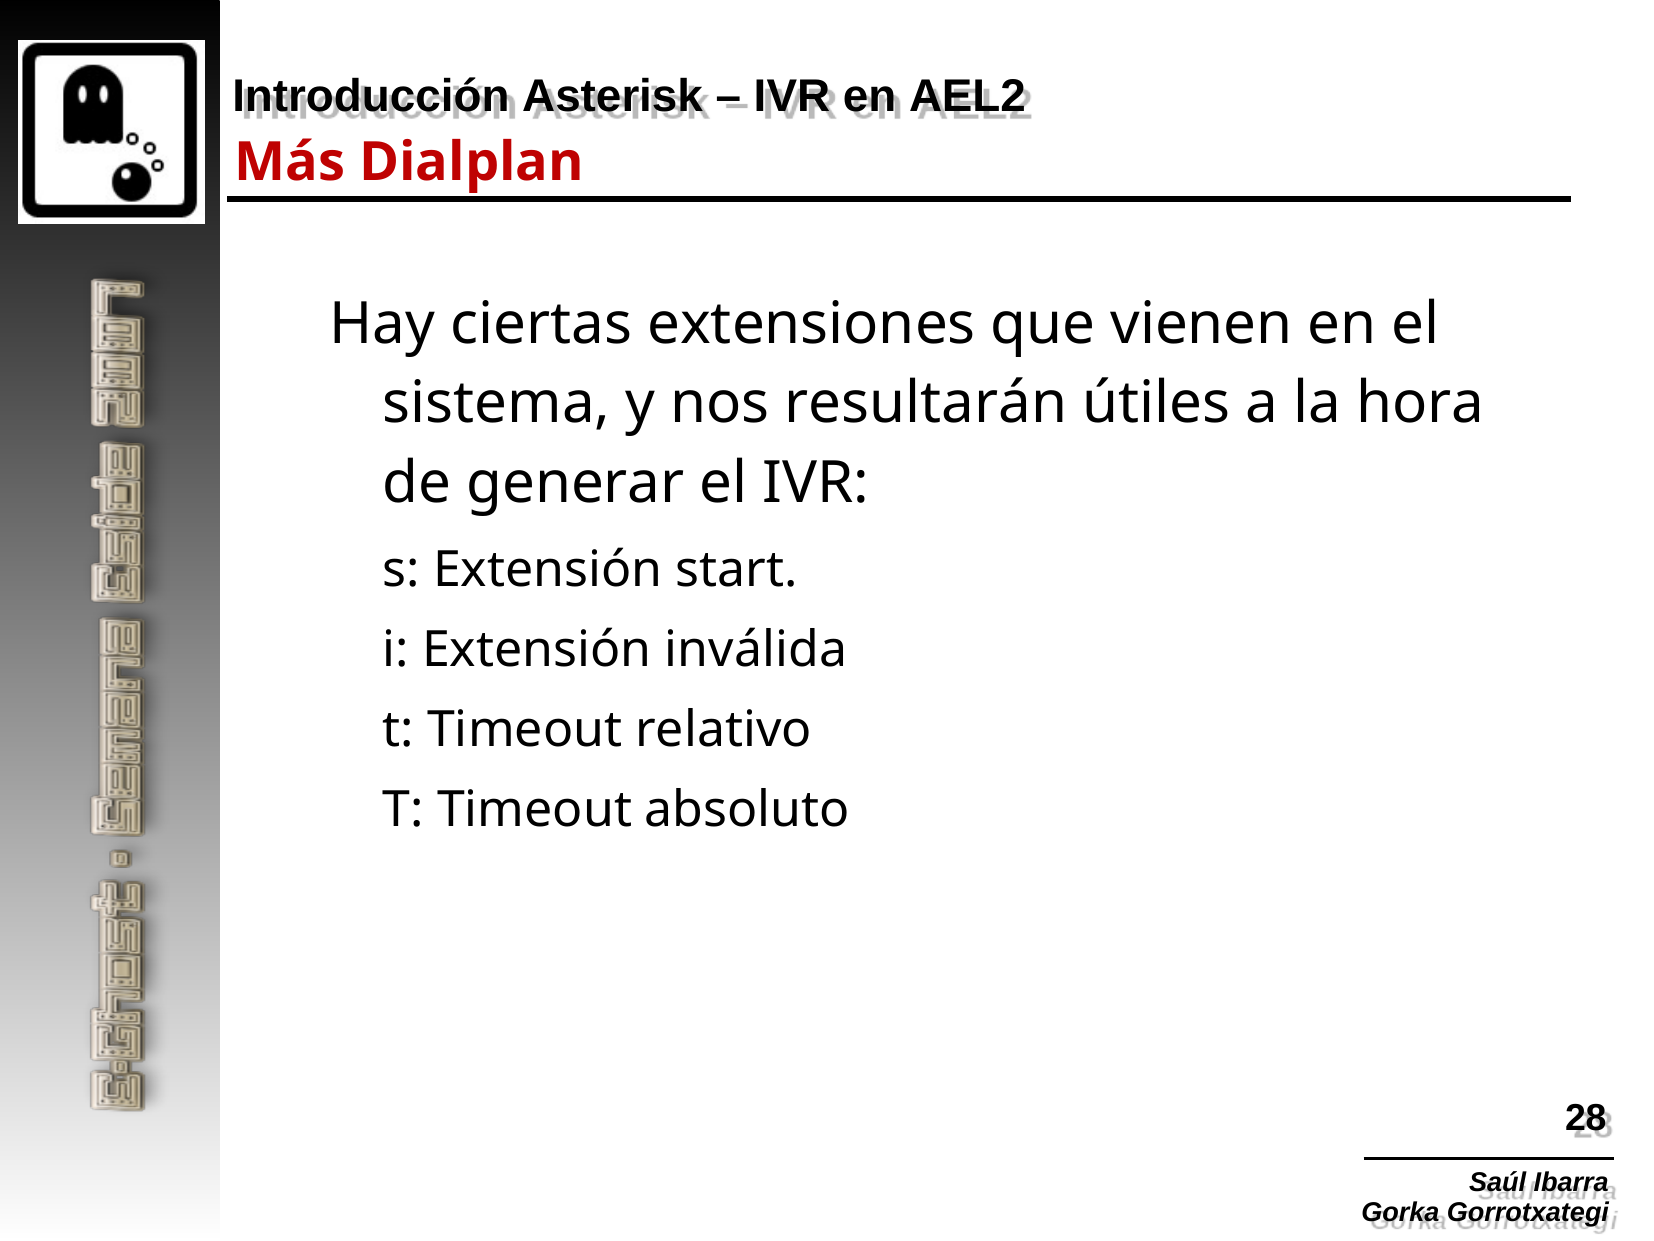

# Más Dialplan
Hay ciertas extensiones que vienen en el sistema, y nos resultarán útiles a la hora de generar el IVR:
s: Extensión start.
i: Extensión inválida
t: Timeout relativo
T: Timeout absoluto